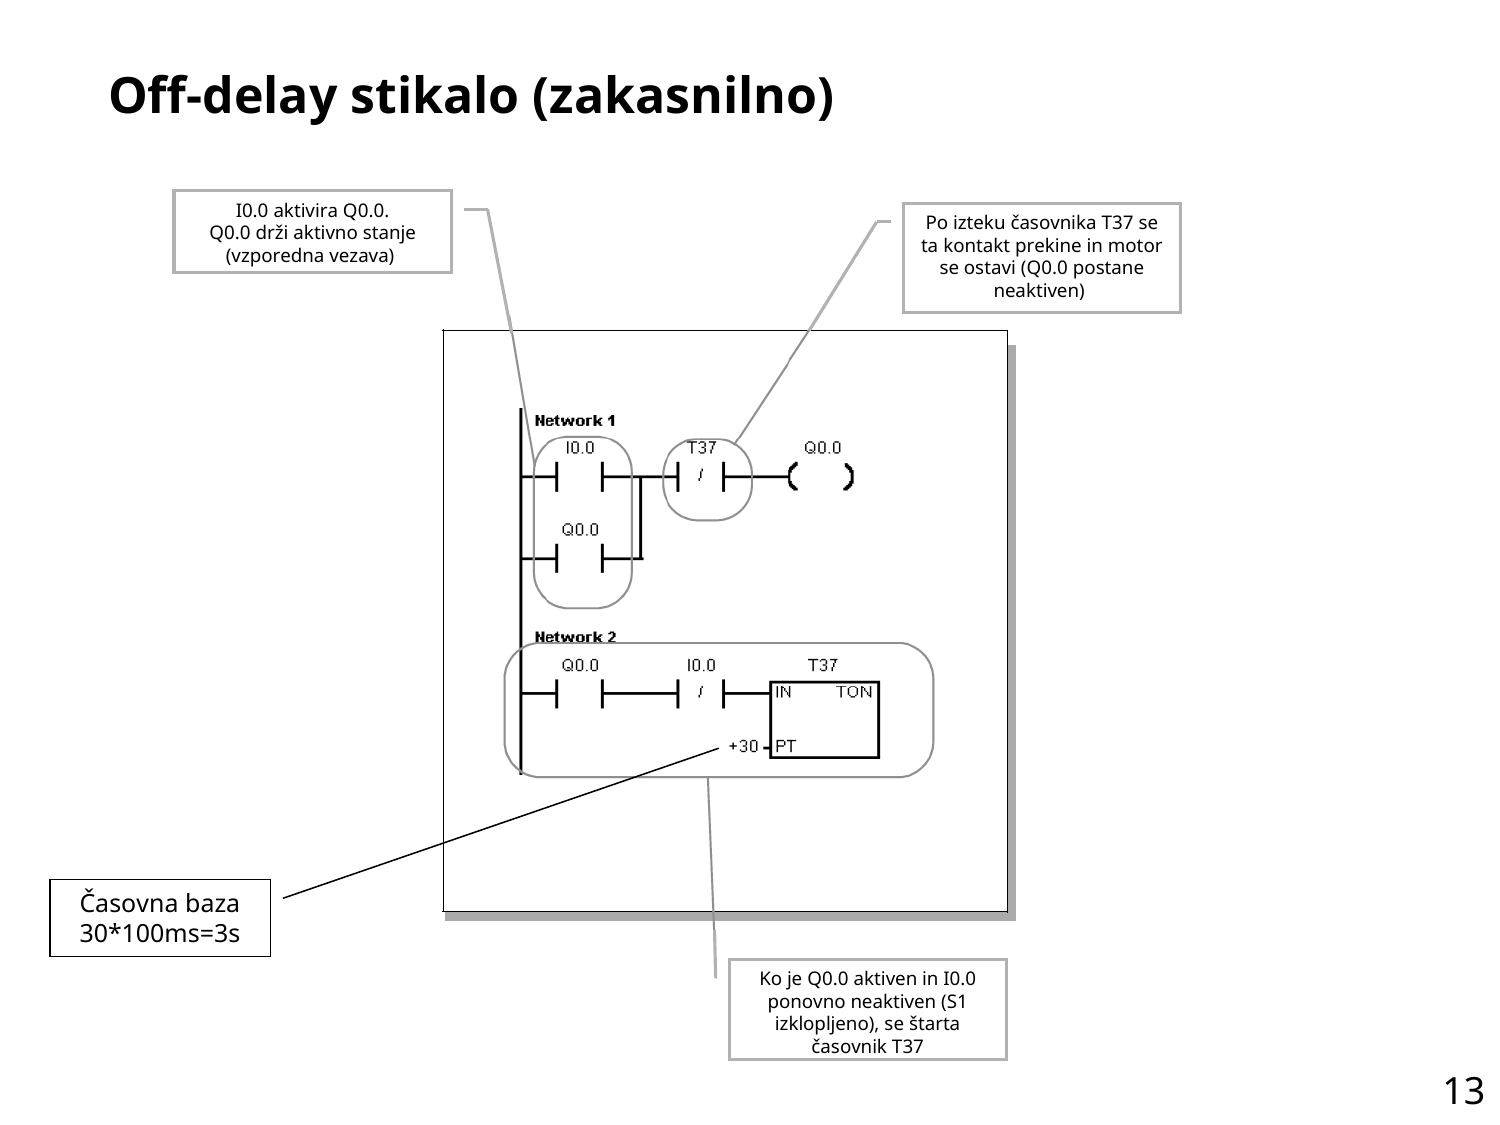

Off-delay stikalo (zakasnilno)
I0.0 aktivira Q0.0.
Q0.0 drži aktivno stanje (vzporedna vezava)
Po izteku časovnika T37 se ta kontakt prekine in motor se ostavi (Q0.0 postane neaktiven)
Časovna baza 30*100ms=3s
Ko je Q0.0 aktiven in I0.0 ponovno neaktiven (S1 izklopljeno), se štarta časovnik T37